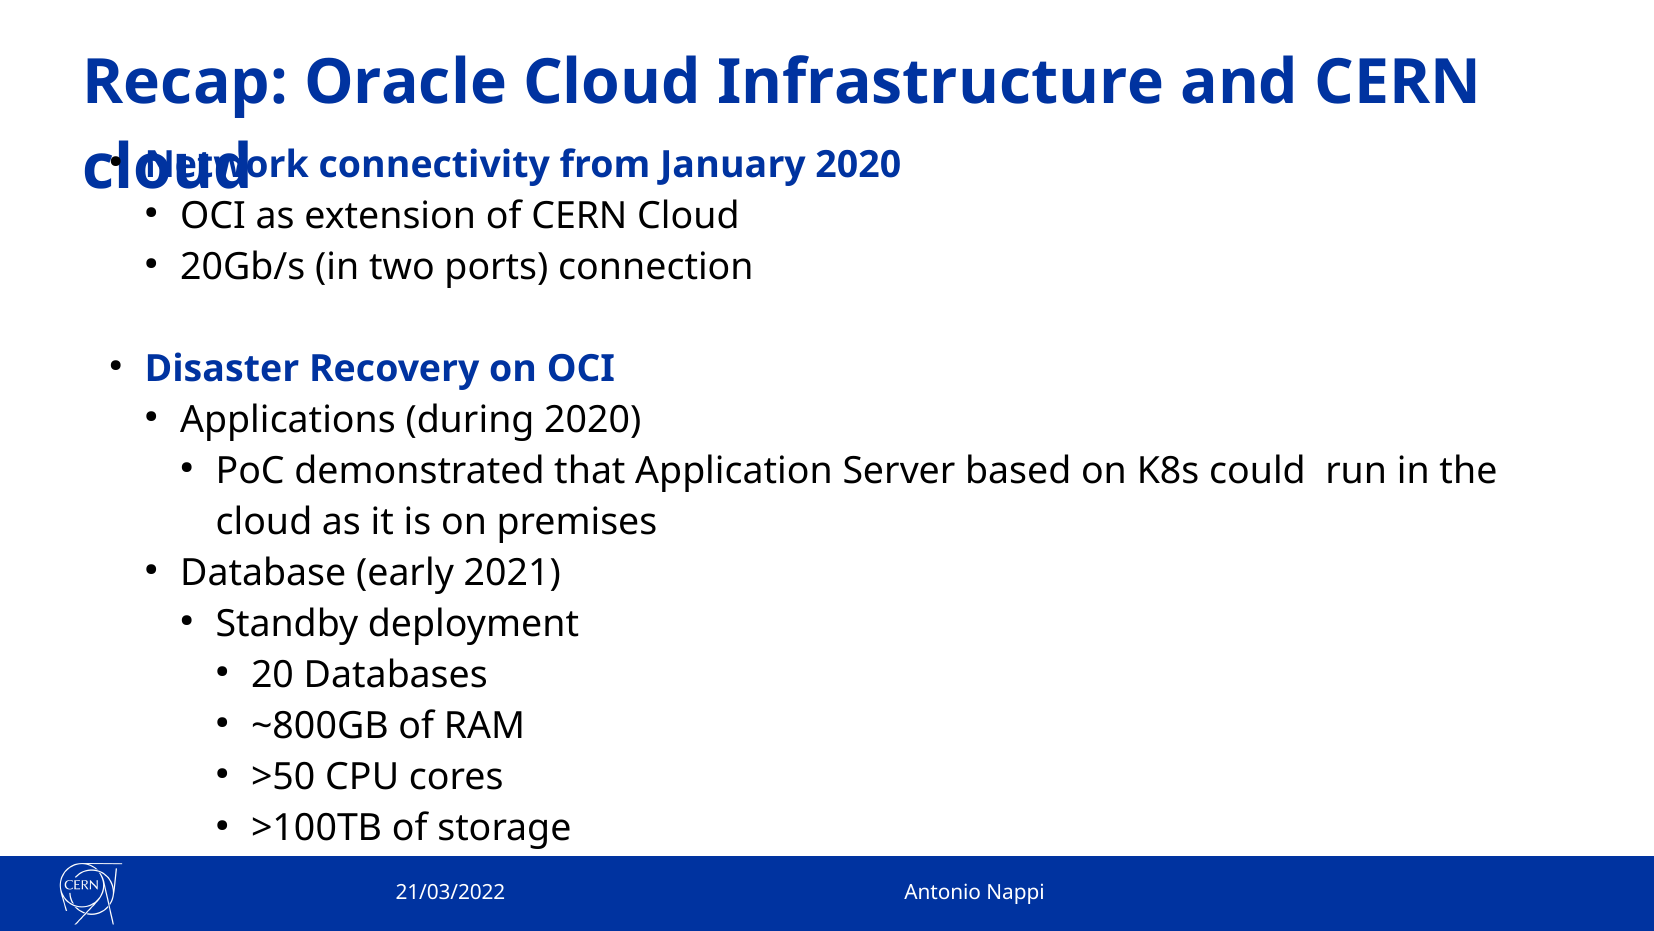

# Recap: Oracle Cloud Infrastructure and CERN cloud
Network connectivity from January 2020
OCI as extension of CERN Cloud
20Gb/s (in two ports) connection
Disaster Recovery on OCI
Applications (during 2020)
PoC demonstrated that Application Server based on K8s could run in the cloud as it is on premises
Database (early 2021)
Standby deployment
20 Databases
~800GB of RAM
>50 CPU cores
>100TB of storage
21/03/2022
Antonio Nappi